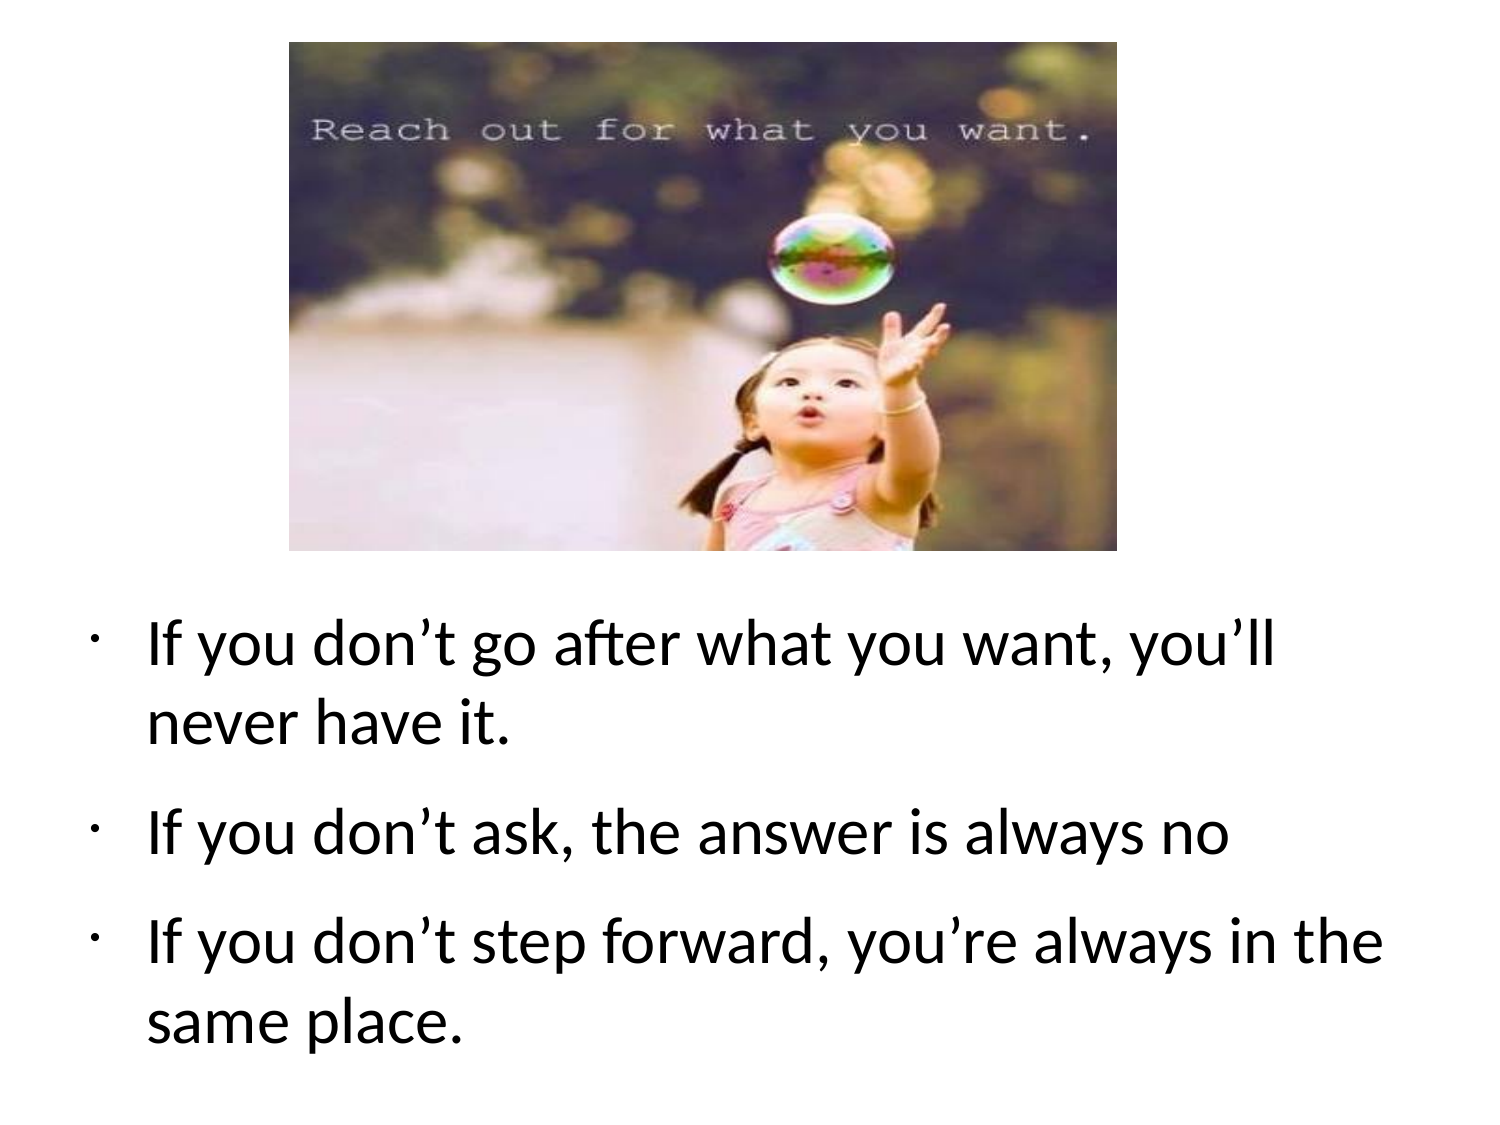

#
If you don’t go after what you want, you’ll never have it.
If you don’t ask, the answer is always no
If you don’t step forward, you’re always in the same place.